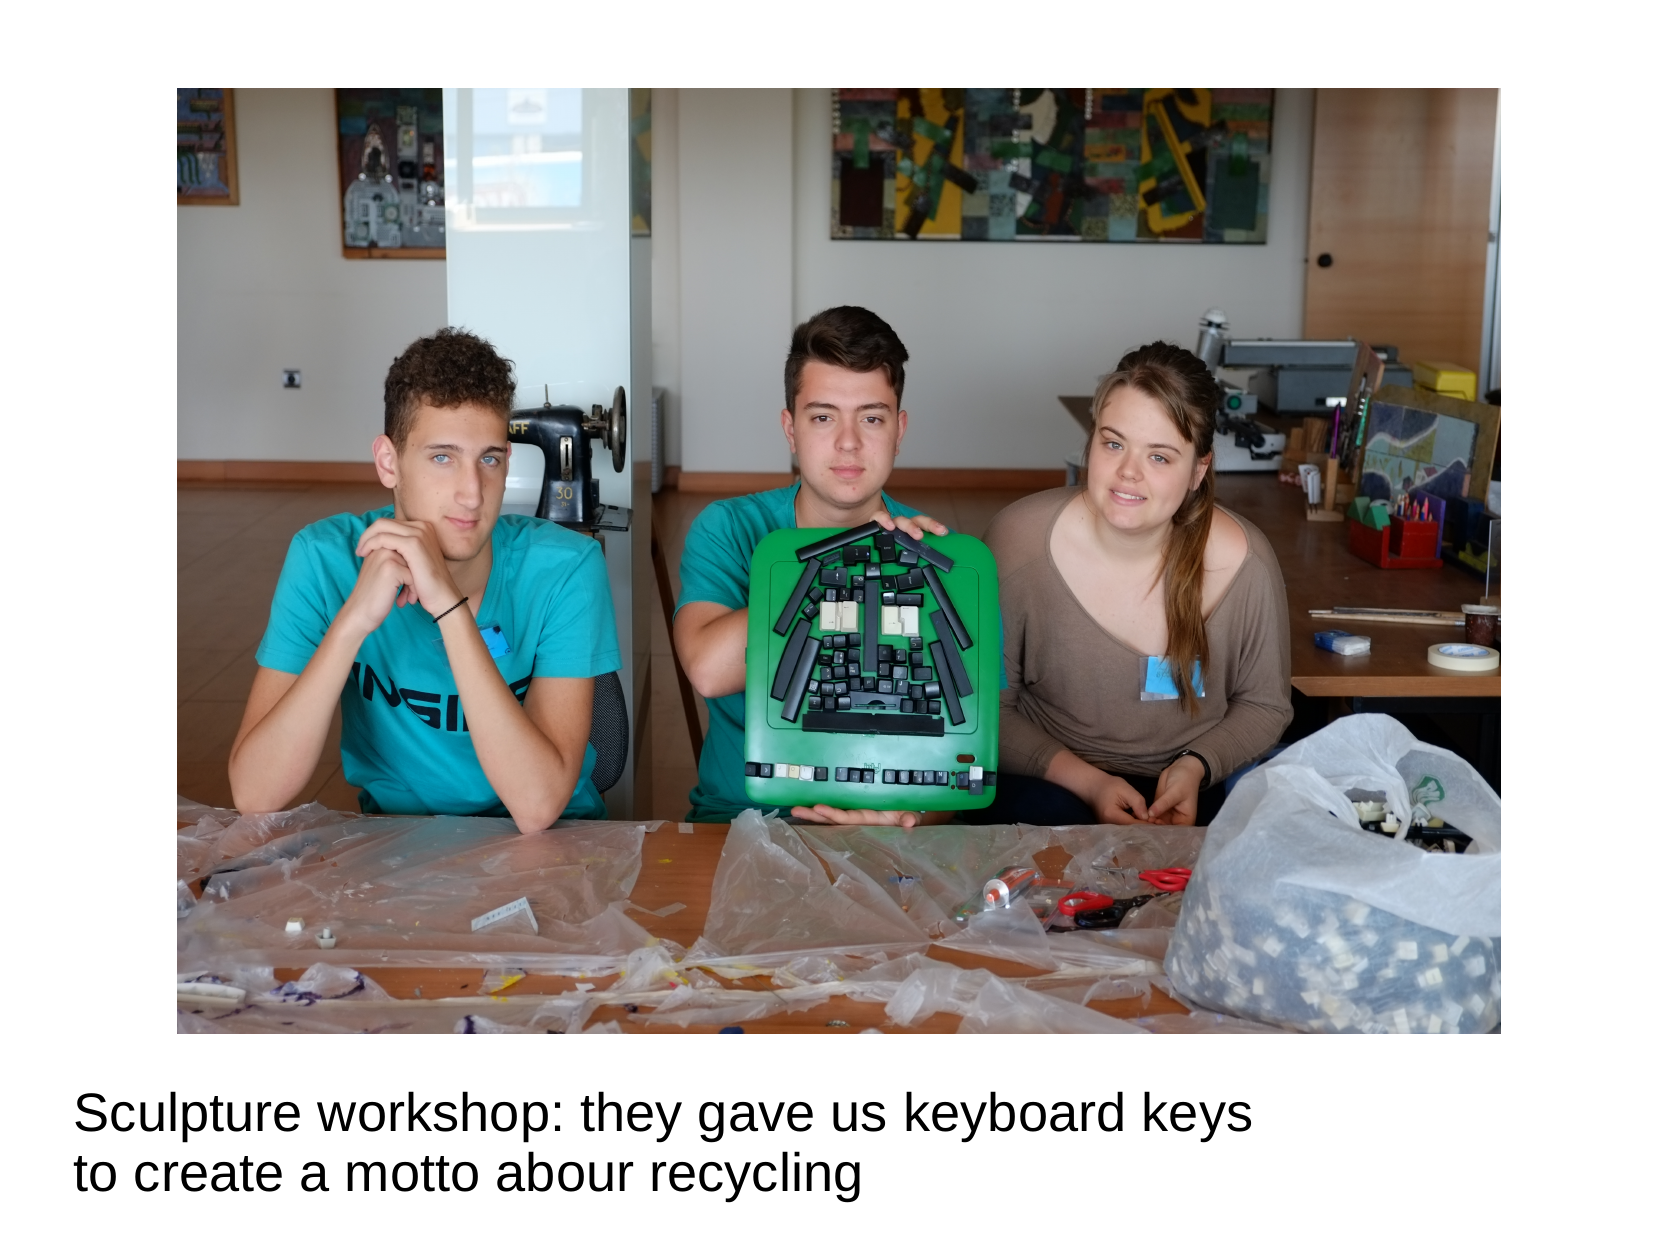

Sculpture workshop: they gave us keyboard keys
to create a motto abour recycling